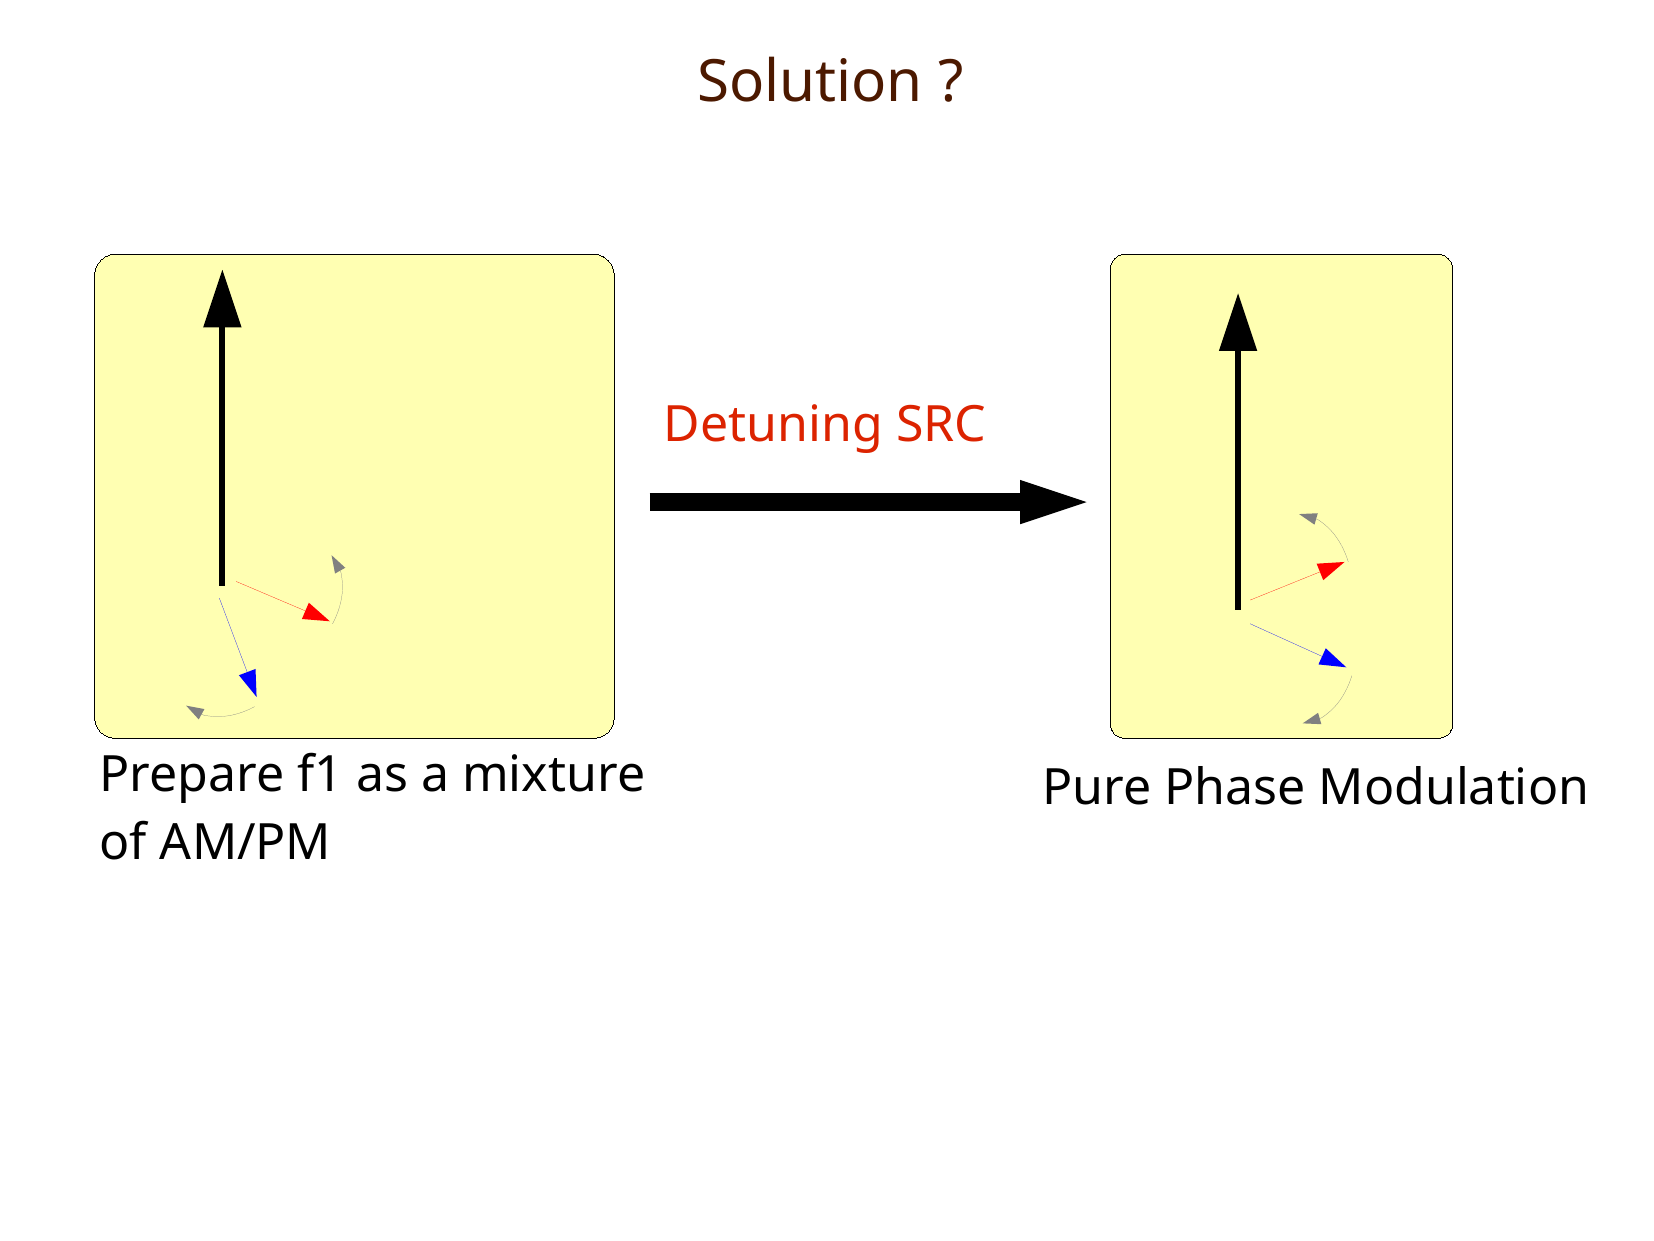

Solution ?
Detuning SRC
Prepare f1 as a mixture
of AM/PM
Pure Phase Modulation